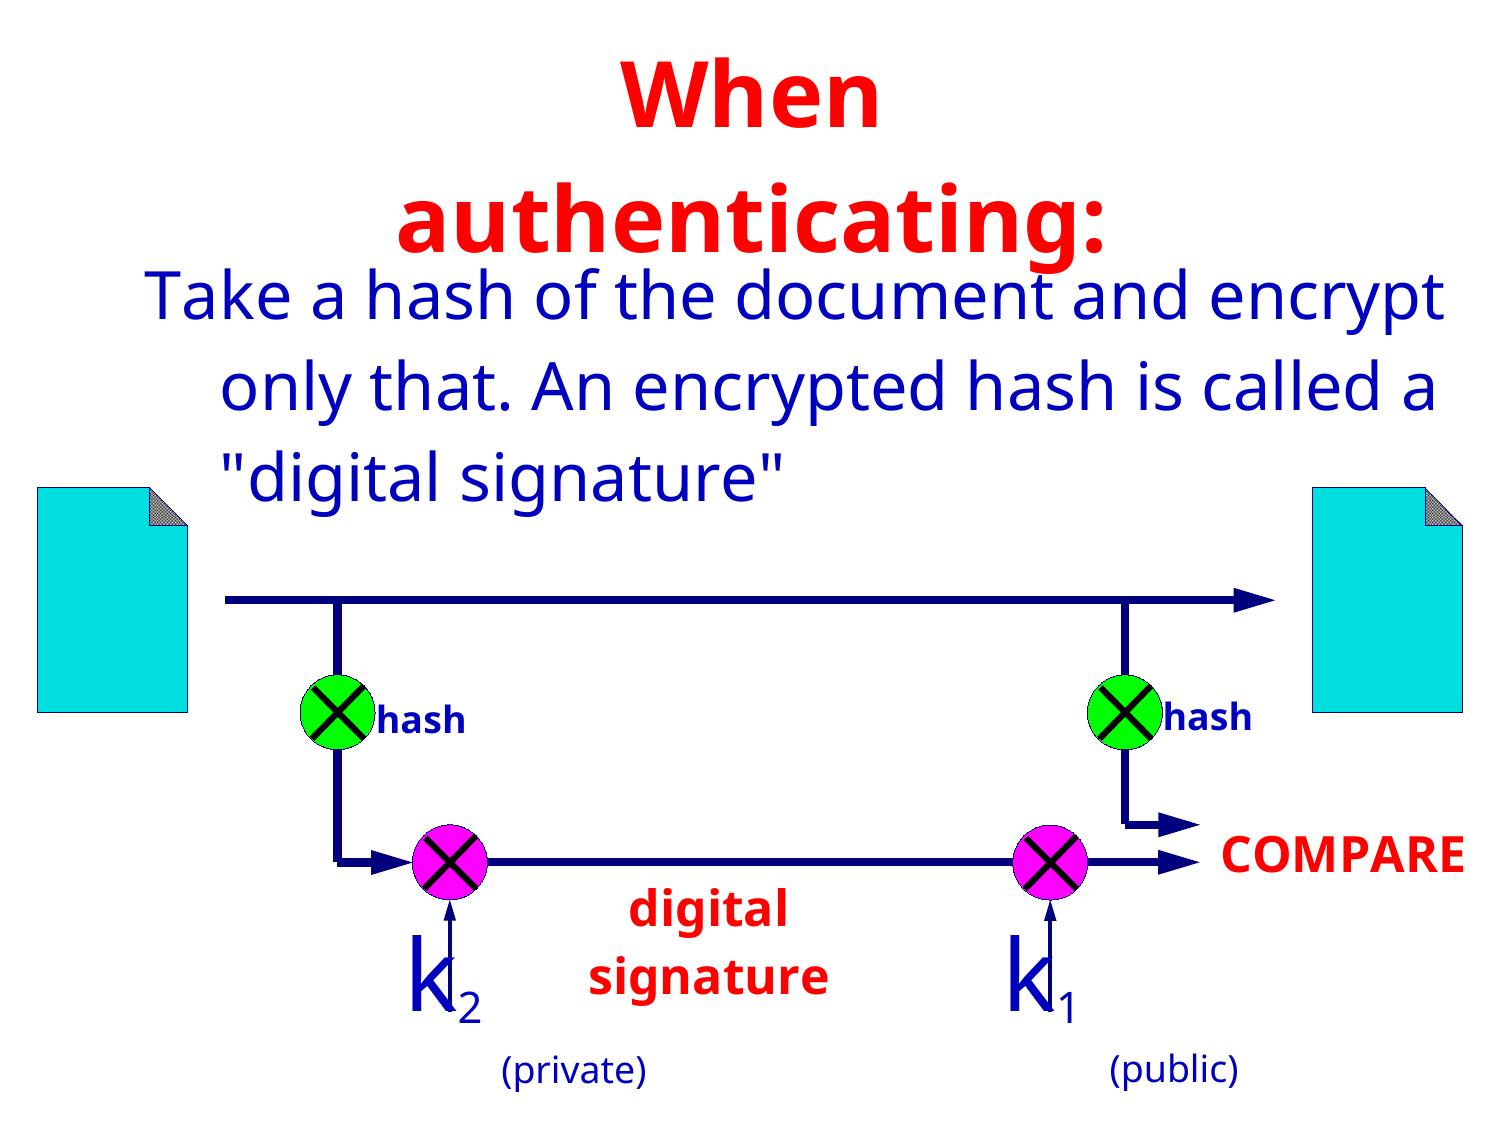

# When authenticating:
Take a hash of the document and encrypt only that. An encrypted hash is called a "digital signature"
hash
hash
COMPARE
digital
signature
k2
k1
(public)
(private)